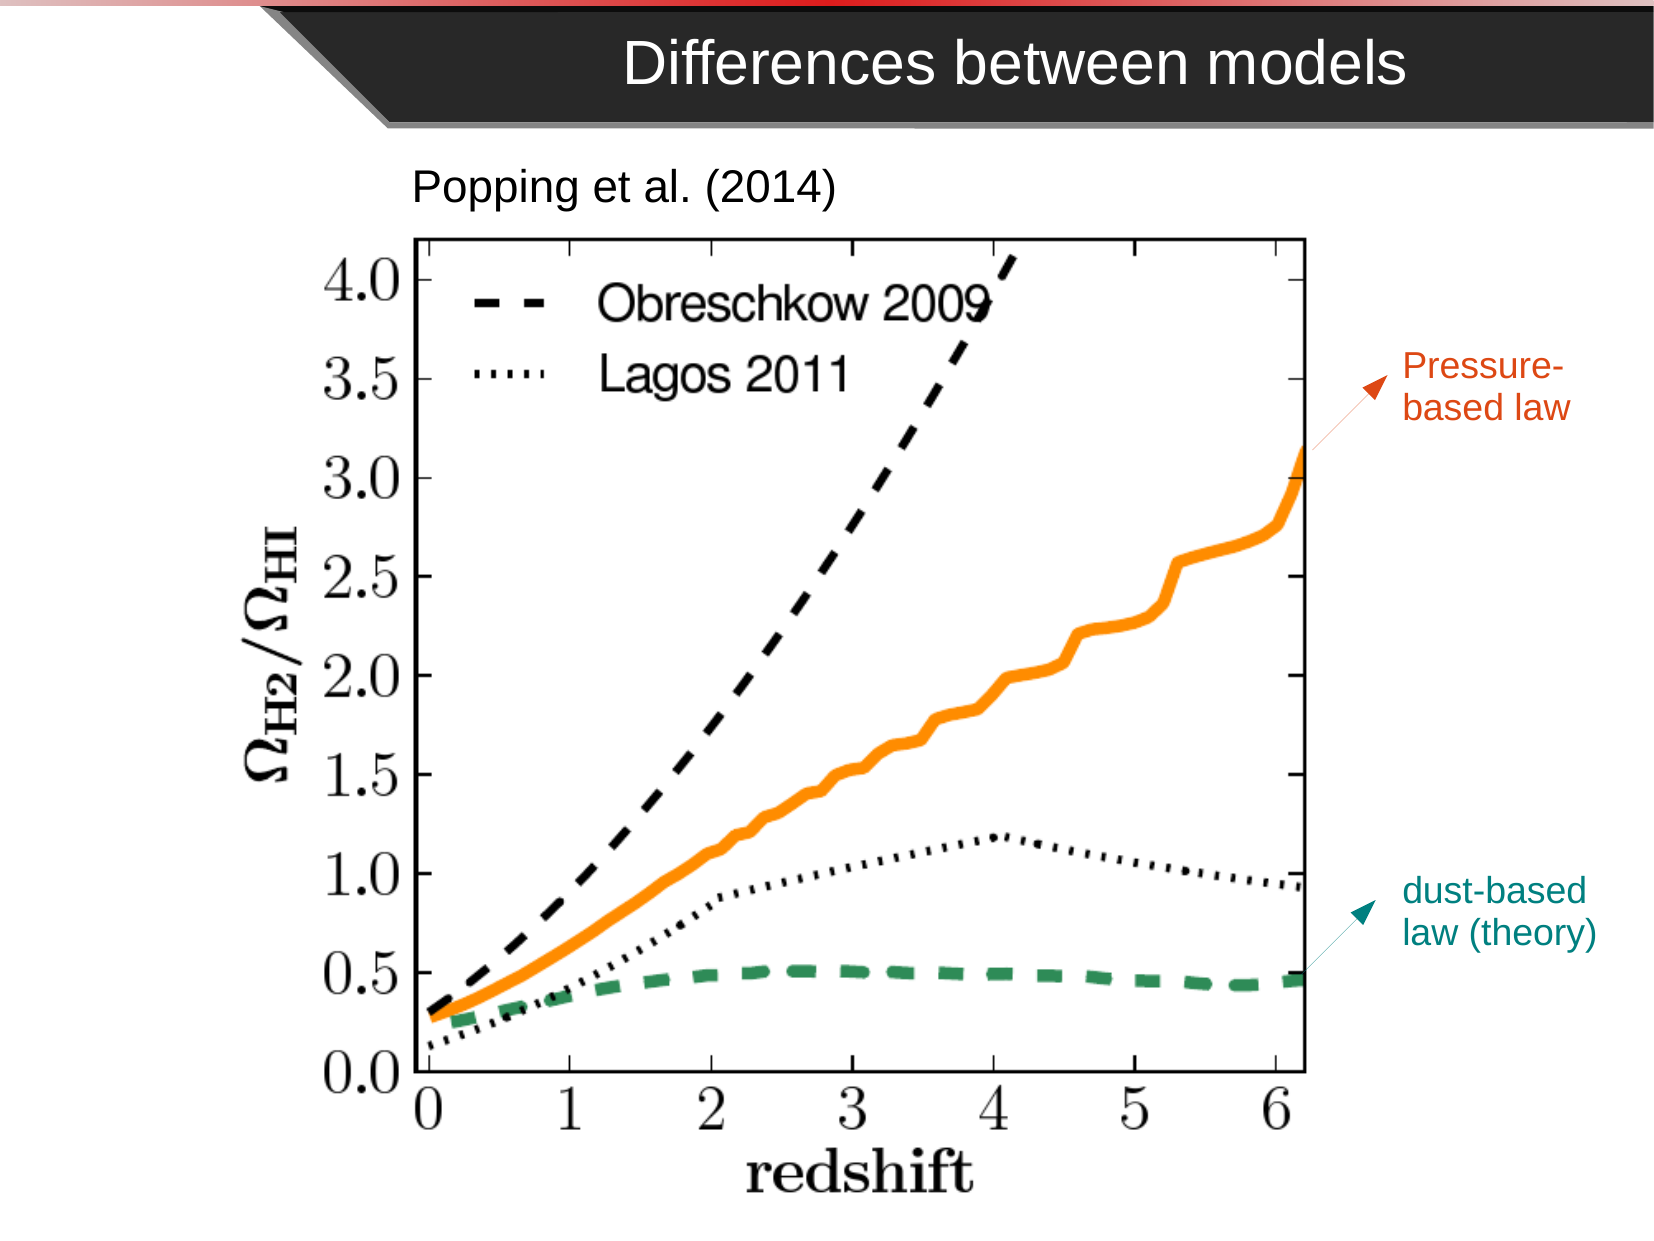

# Differences between models
Popping et al. (2014)
Pressure-based law
dust-based law (theory)